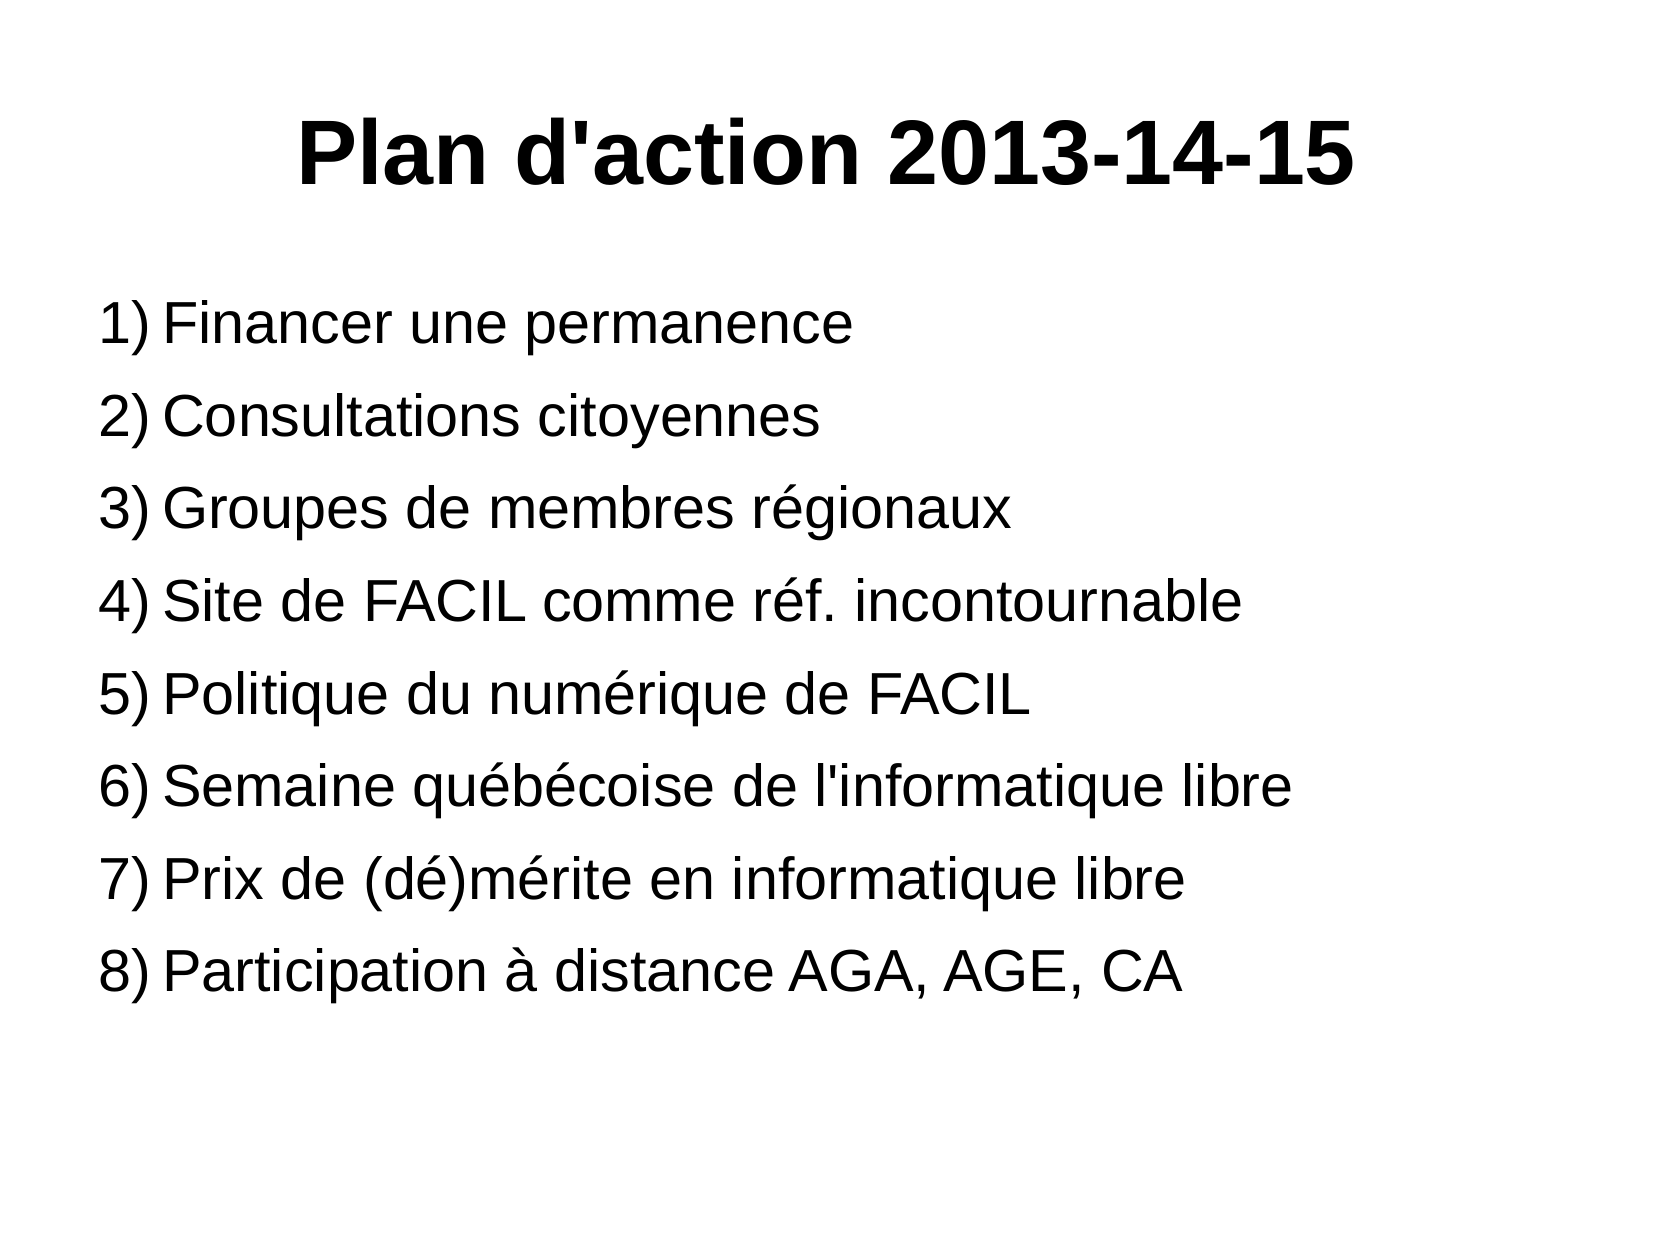

# Plan d'action 2013-14-15
 Financer une permanence
 Consultations citoyennes
 Groupes de membres régionaux
 Site de FACIL comme réf. incontournable
 Politique du numérique de FACIL
 Semaine québécoise de l'informatique libre
 Prix de (dé)mérite en informatique libre
 Participation à distance AGA, AGE, CA